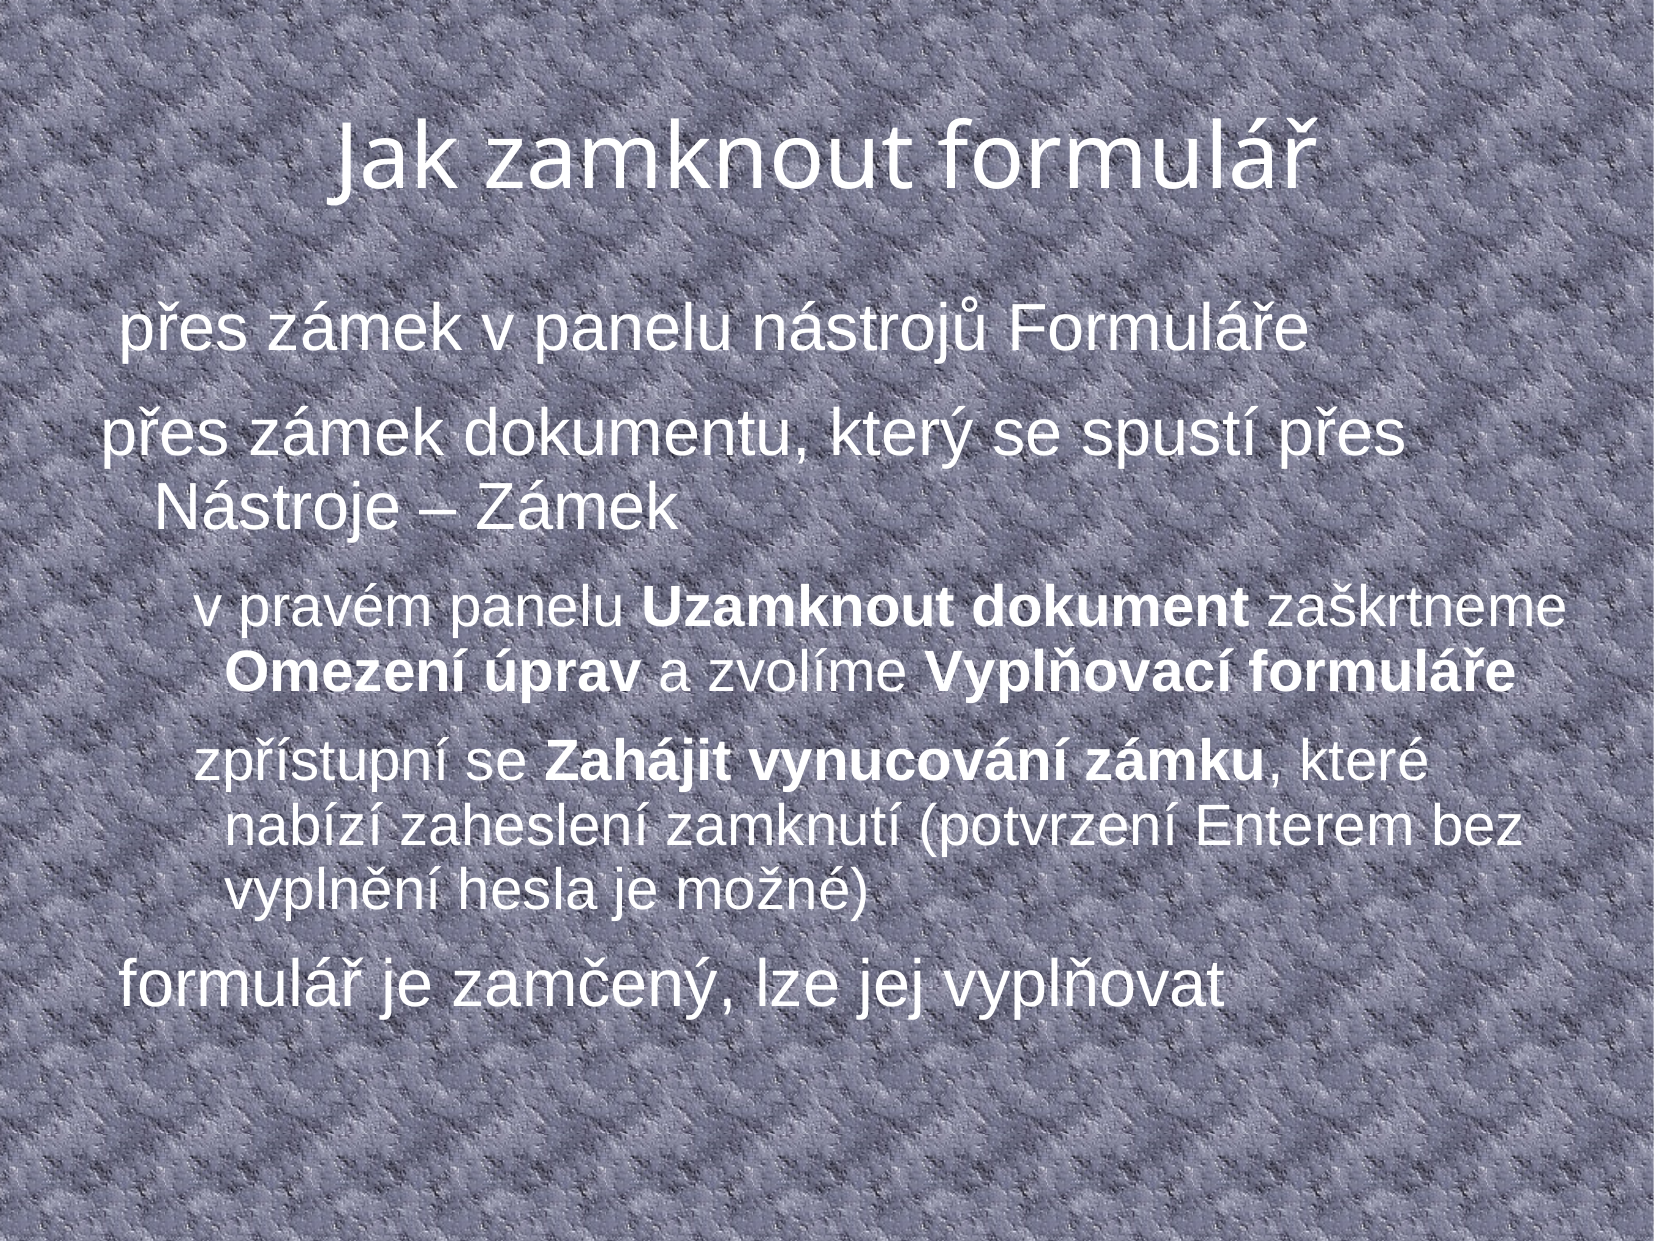

# Jak zamknout formulář
 přes zámek v panelu nástrojů Formuláře
přes zámek dokumentu, který se spustí přes Nástroje – Zámek
 v pravém panelu Uzamknout dokument zaškrtneme Omezení úprav a zvolíme Vyplňovací formuláře
 zpřístupní se Zahájit vynucování zámku, které nabízí zaheslení zamknutí (potvrzení Enterem bez vyplnění hesla je možné)
 formulář je zamčený, lze jej vyplňovat